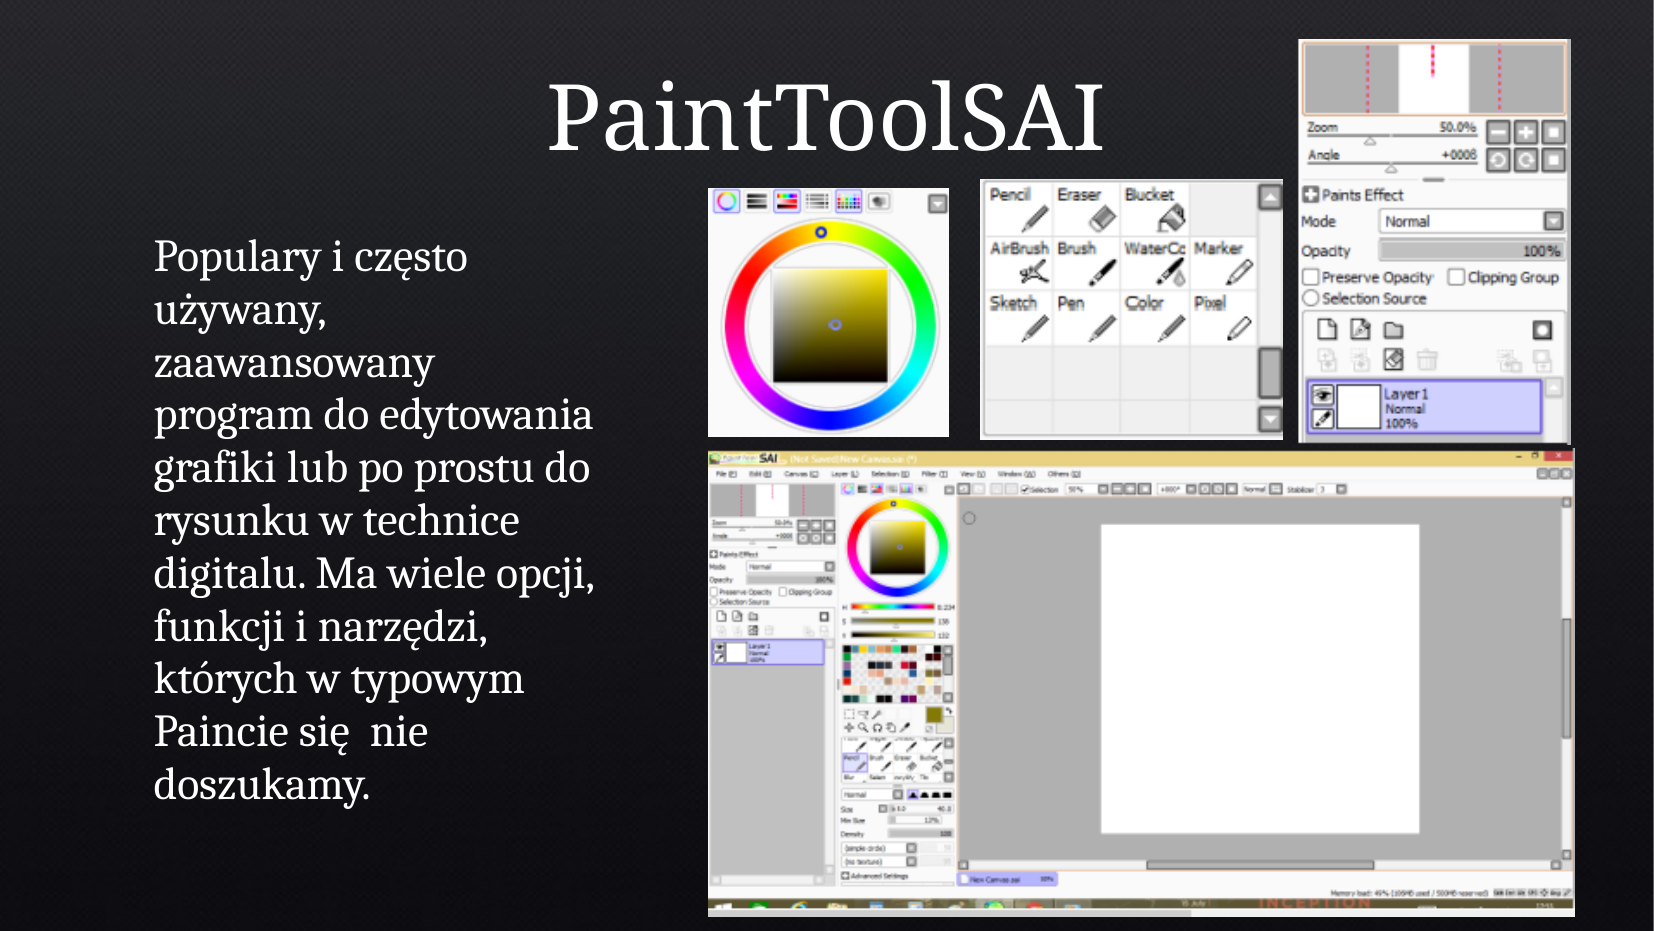

# PaintToolSAI
Populary i często używany, zaawansowany program do edytowania grafiki lub po prostu do rysunku w technice digitalu. Ma wiele opcji, funkcji i narzędzi, których w typowym Paincie się nie doszukamy.